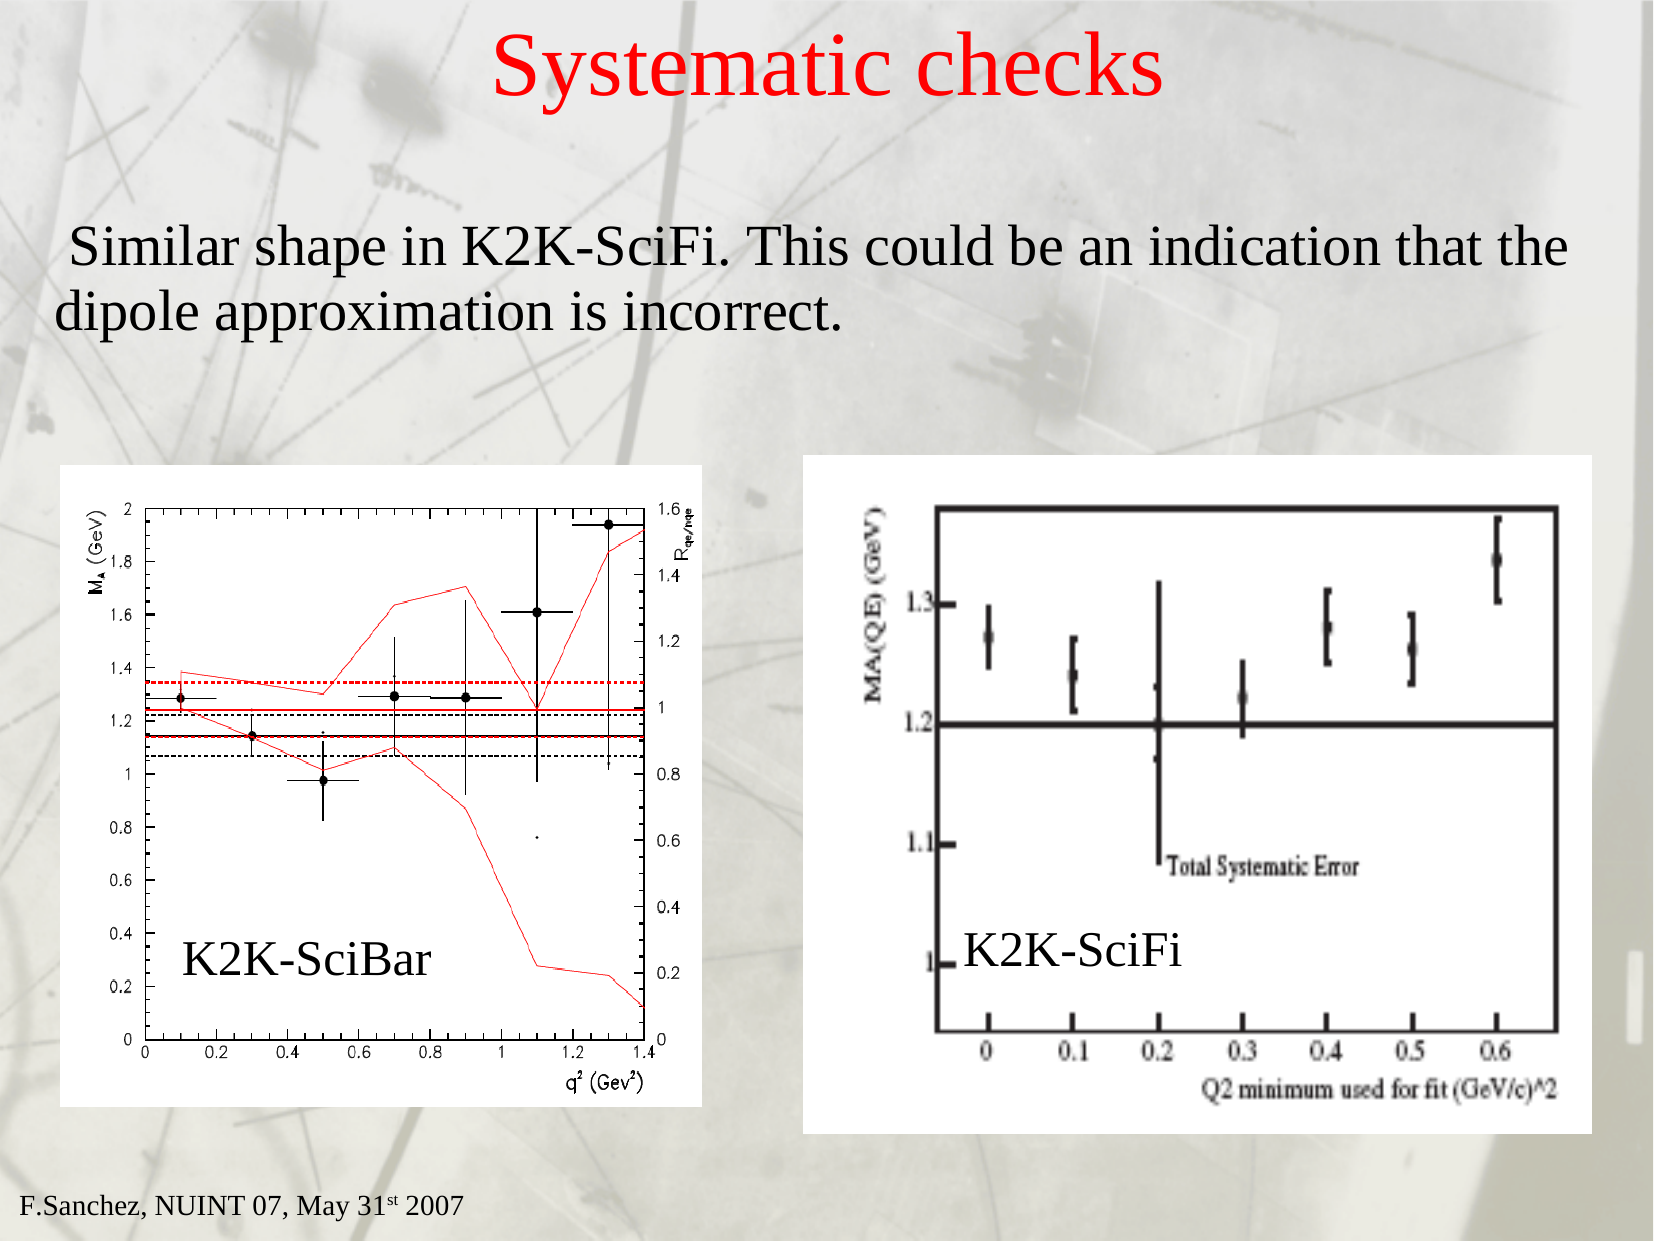

Systematic checks
# Similar shape in K2K-SciFi. This could be an indication that the dipole approximation is incorrect.
K2K-SciFi
K2K-SciBar